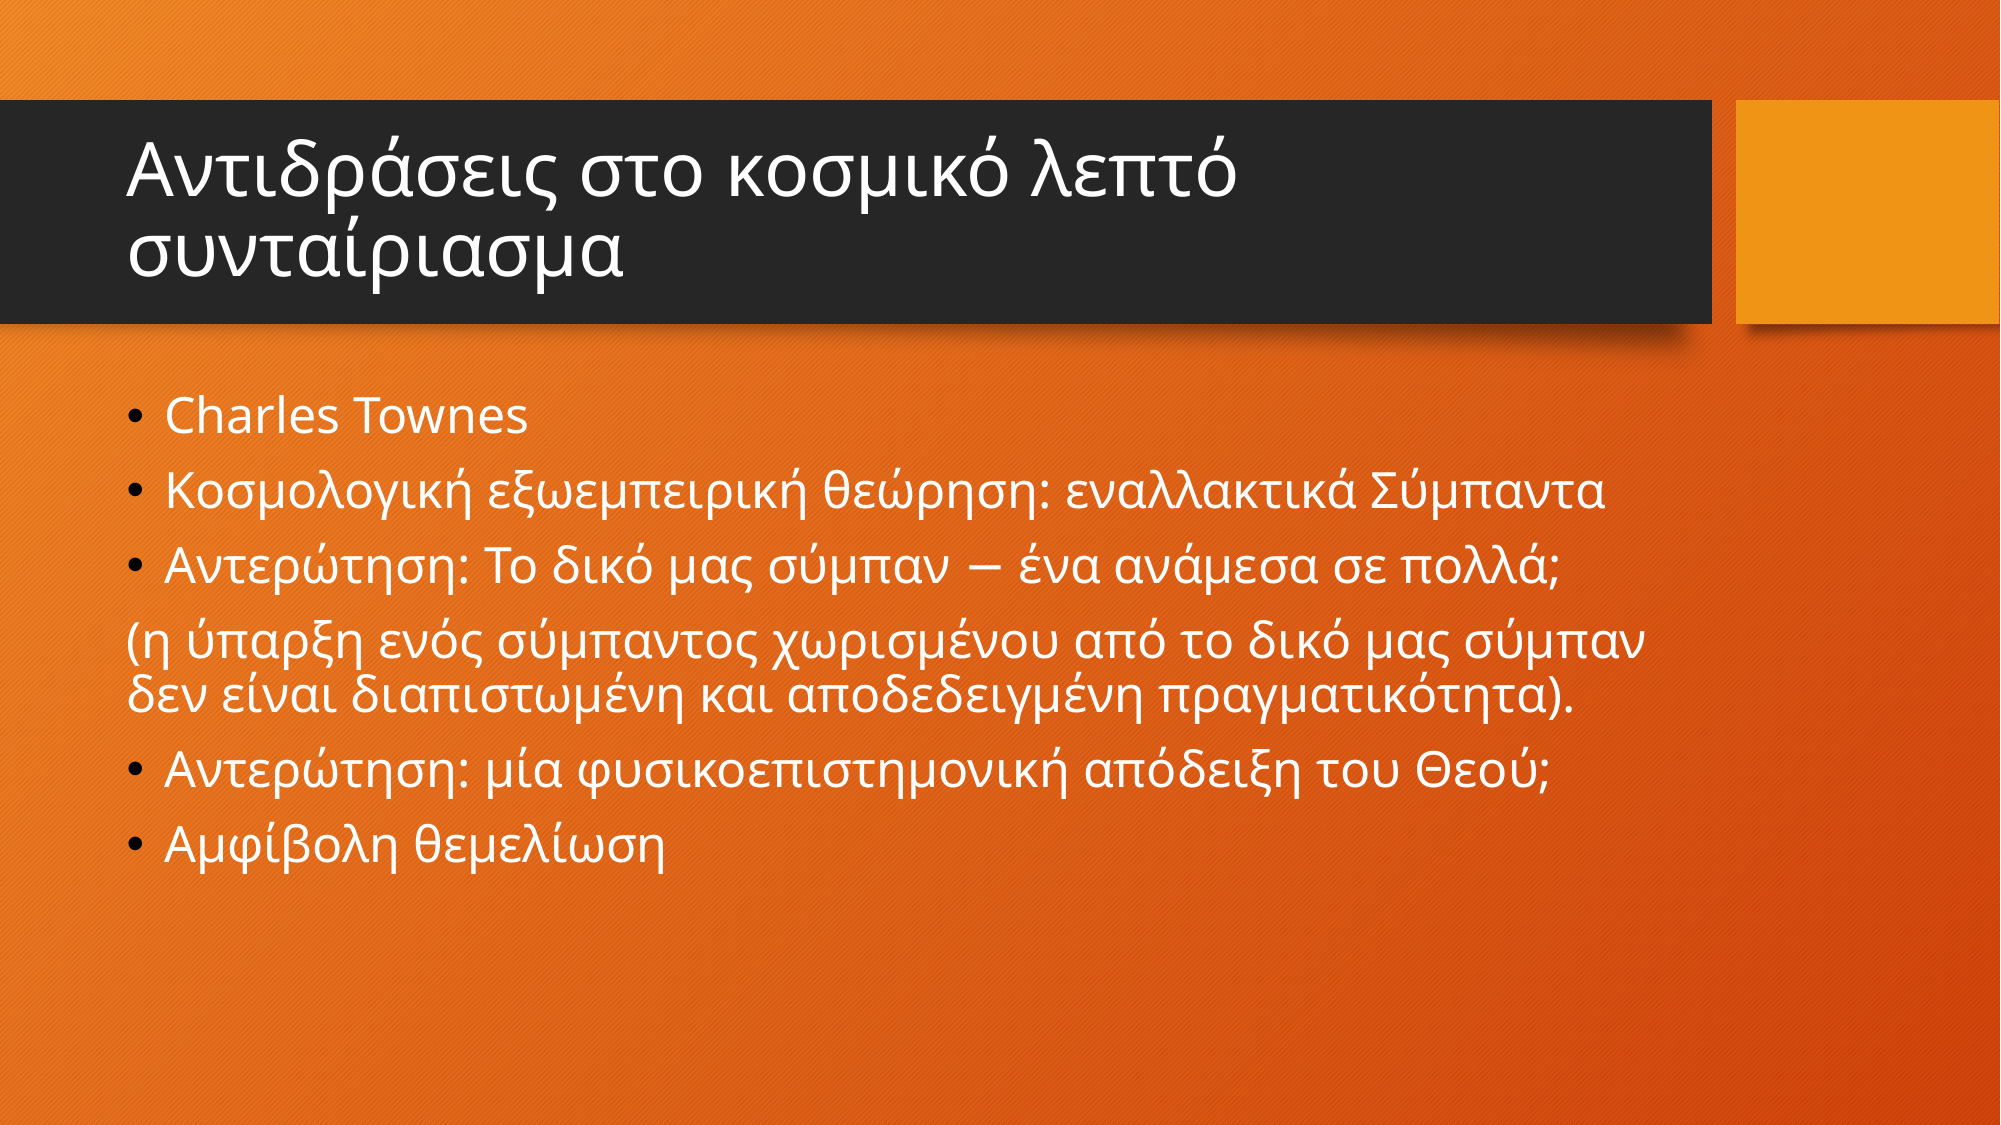

# Αντιδράσεις στο κοσμικό λεπτό συνταίριασμα
Charles Townes
Κοσμολογική εξωεμπειρική θεώρηση: εναλλακτικά Σύμπαντα
Αντερώτηση: Το δικό μας σύμπαν − ένα ανάμεσα σε πολλά;
(η ύπαρξη ενός σύμπαντος χωρισμένου από το δικό μας σύμπαν δεν είναι διαπιστωμένη και αποδεδειγμένη πραγματικότητα).
Αντερώτηση: μία φυσικοεπιστημονική απόδειξη του Θεού;
Αμφίβολη θεμελίωση